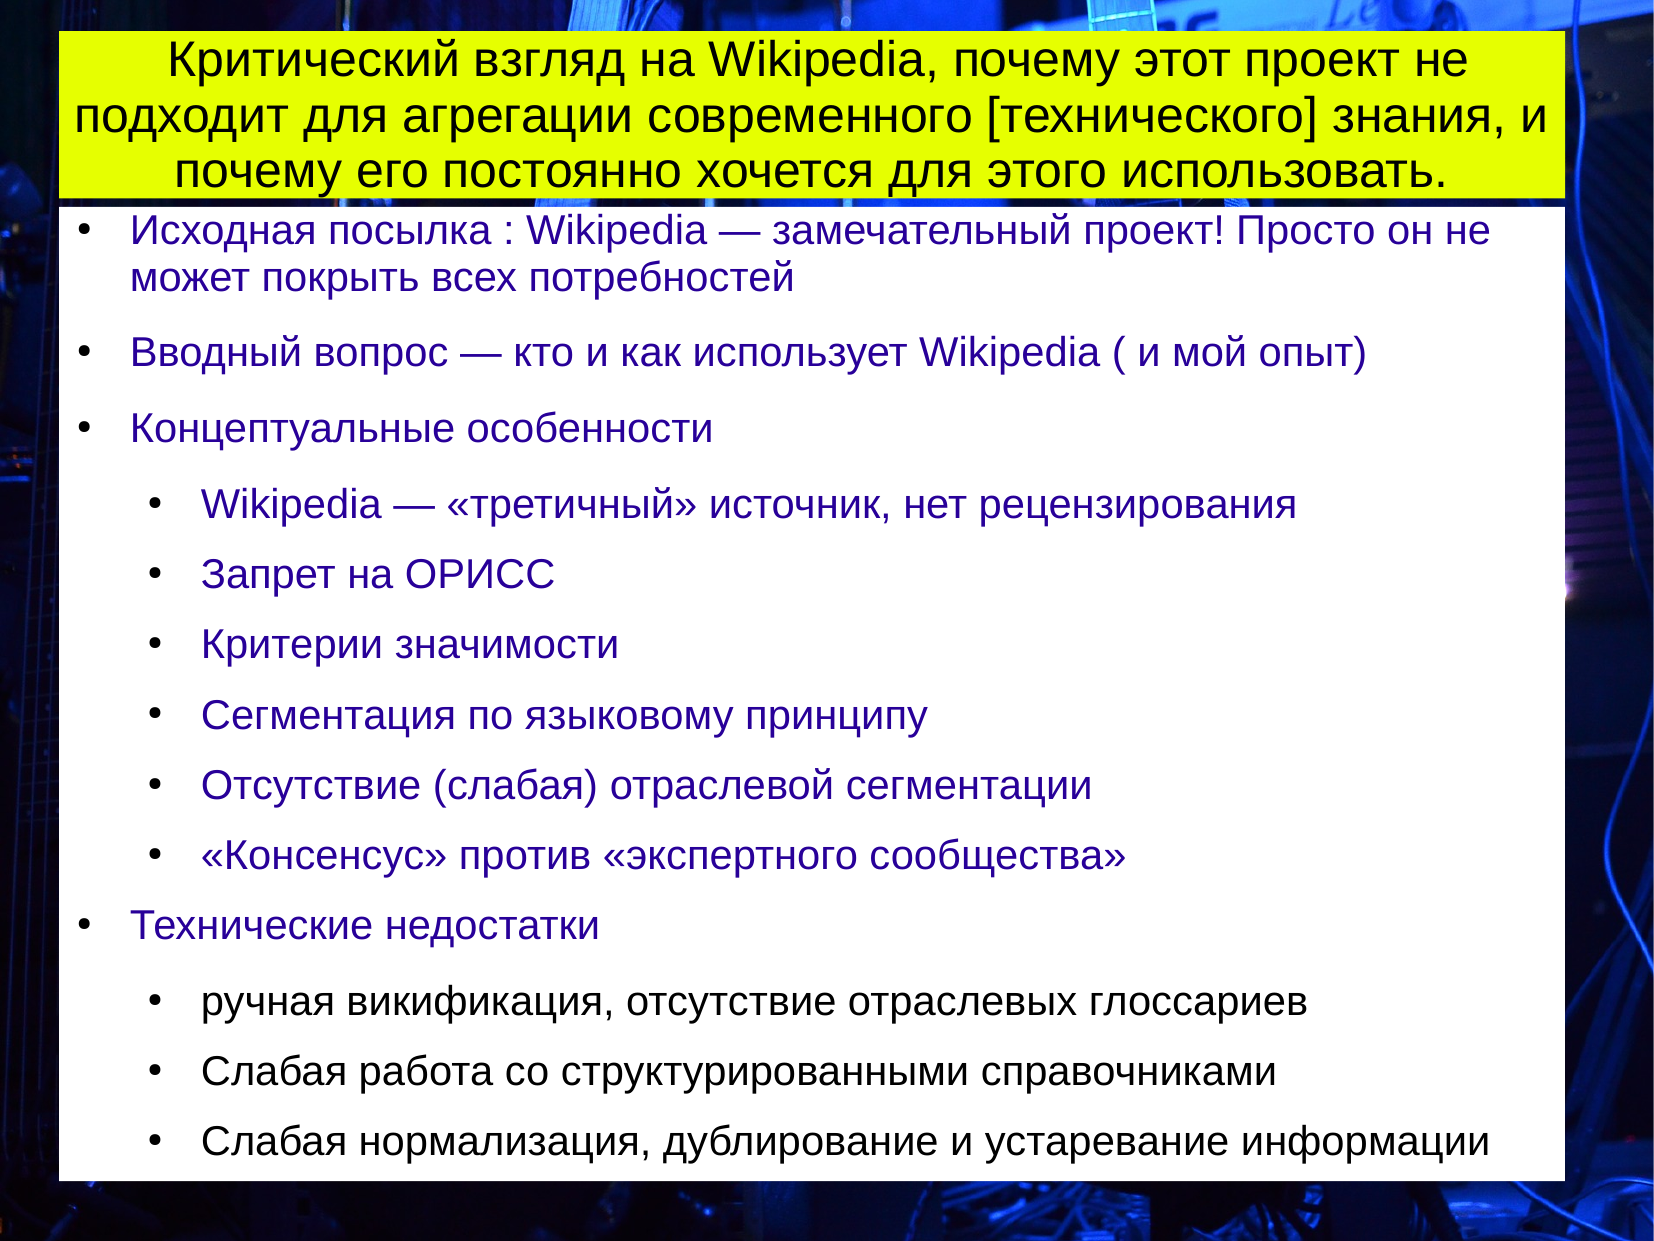

# Критический взгляд на Wikipedia, почему этот проект не подходит для агрегации современного [технического] знания, и почему его постоянно хочется для этого использовать.
Исходная посылка : Wikipedia — замечательный проект! Просто он не может покрыть всех потребностей
Вводный вопрос — кто и как использует Wikipedia ( и мой опыт)
Концептуальные особенности
Wikipedia — «третичный» источник, нет рецензирования
Запрет на ОРИСС
Критерии значимости
Сегментация по языковому принципу
Отсутствие (слабая) отраслевой сегментации
«Консенсус» против «экспертного сообщества»
Технические недостатки
ручная викификация, отсутствие отраслевых глоссариев
Слабая работа со структурированными справочниками
Слабая нормализация, дублирование и устаревание информации
 Критический взгляд на Wikipedia, почему этот проект не подходит для агрегации современного [технического] знания, и почему его постоянно хочется для этого использовать.